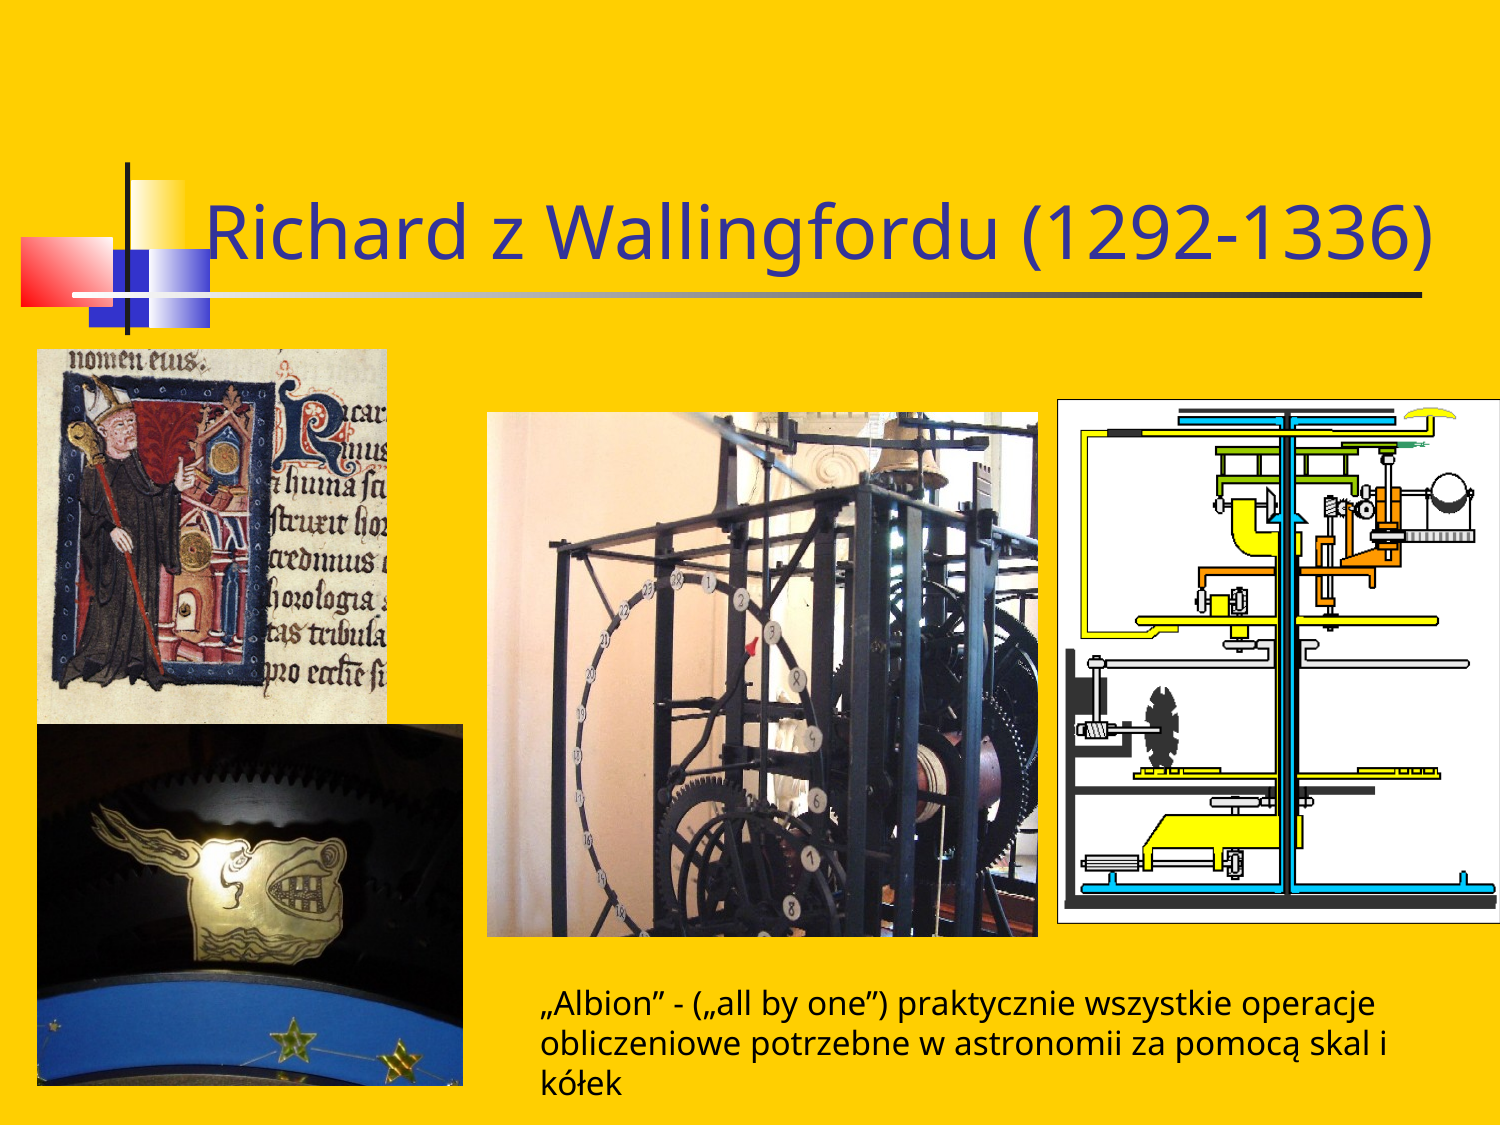

# Richard z Wallingfordu (1292-1336)
„Albion” - („all by one”) praktycznie wszystkie operacje obliczeniowe potrzebne w astronomii za pomocą skal i kółek